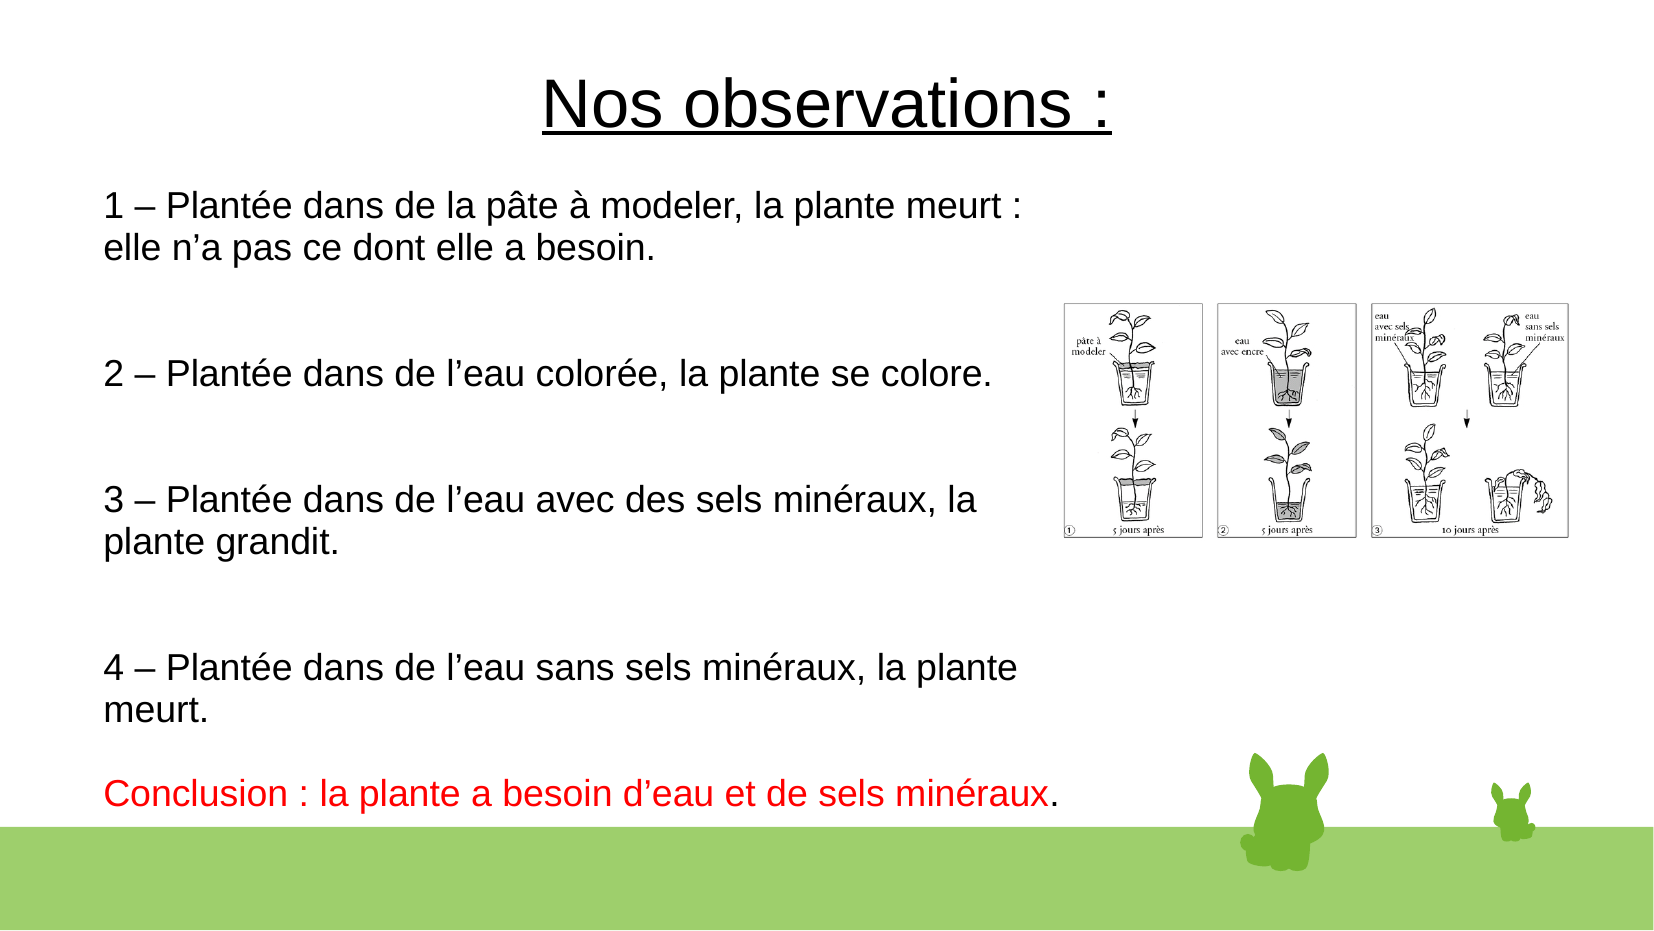

# Nos observations :
1 – Plantée dans de la pâte à modeler, la plante meurt : elle n’a pas ce dont elle a besoin.
2 – Plantée dans de l’eau colorée, la plante se colore.
3 – Plantée dans de l’eau avec des sels minéraux, la plante grandit.
4 – Plantée dans de l’eau sans sels minéraux, la plante meurt.
Conclusion : la plante a besoin d’eau et de sels minéraux.